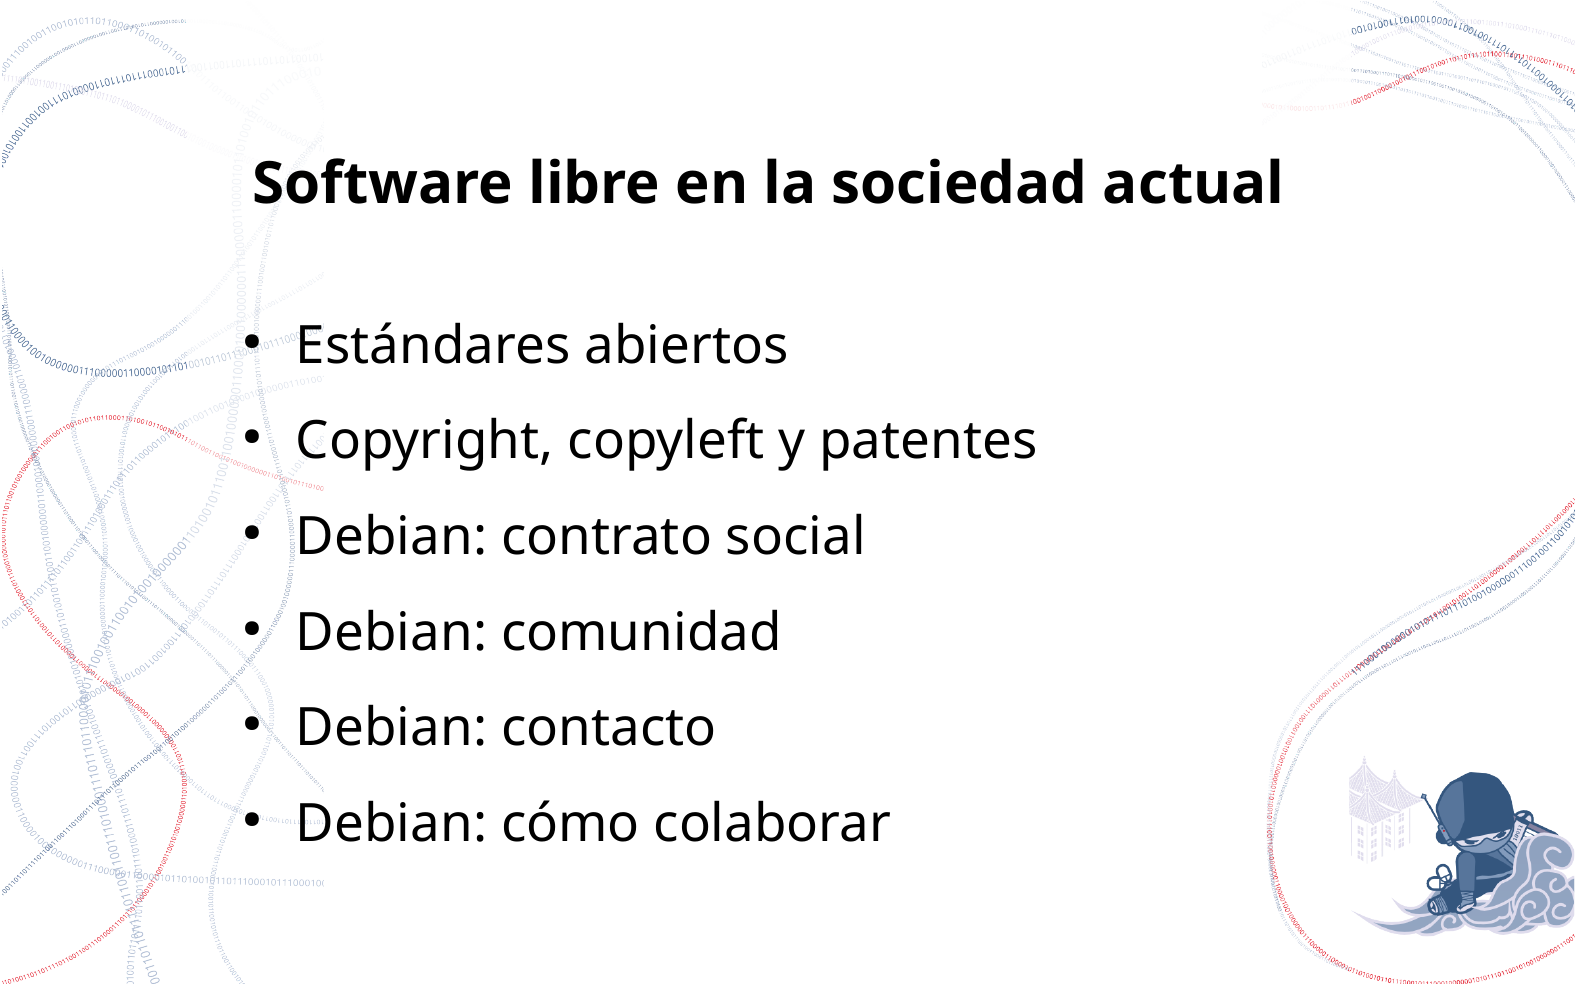

# Software libre en la sociedad actual
Estándares abiertos
Copyright, copyleft y patentes
Debian: contrato social
Debian: comunidad
Debian: contacto
Debian: cómo colaborar